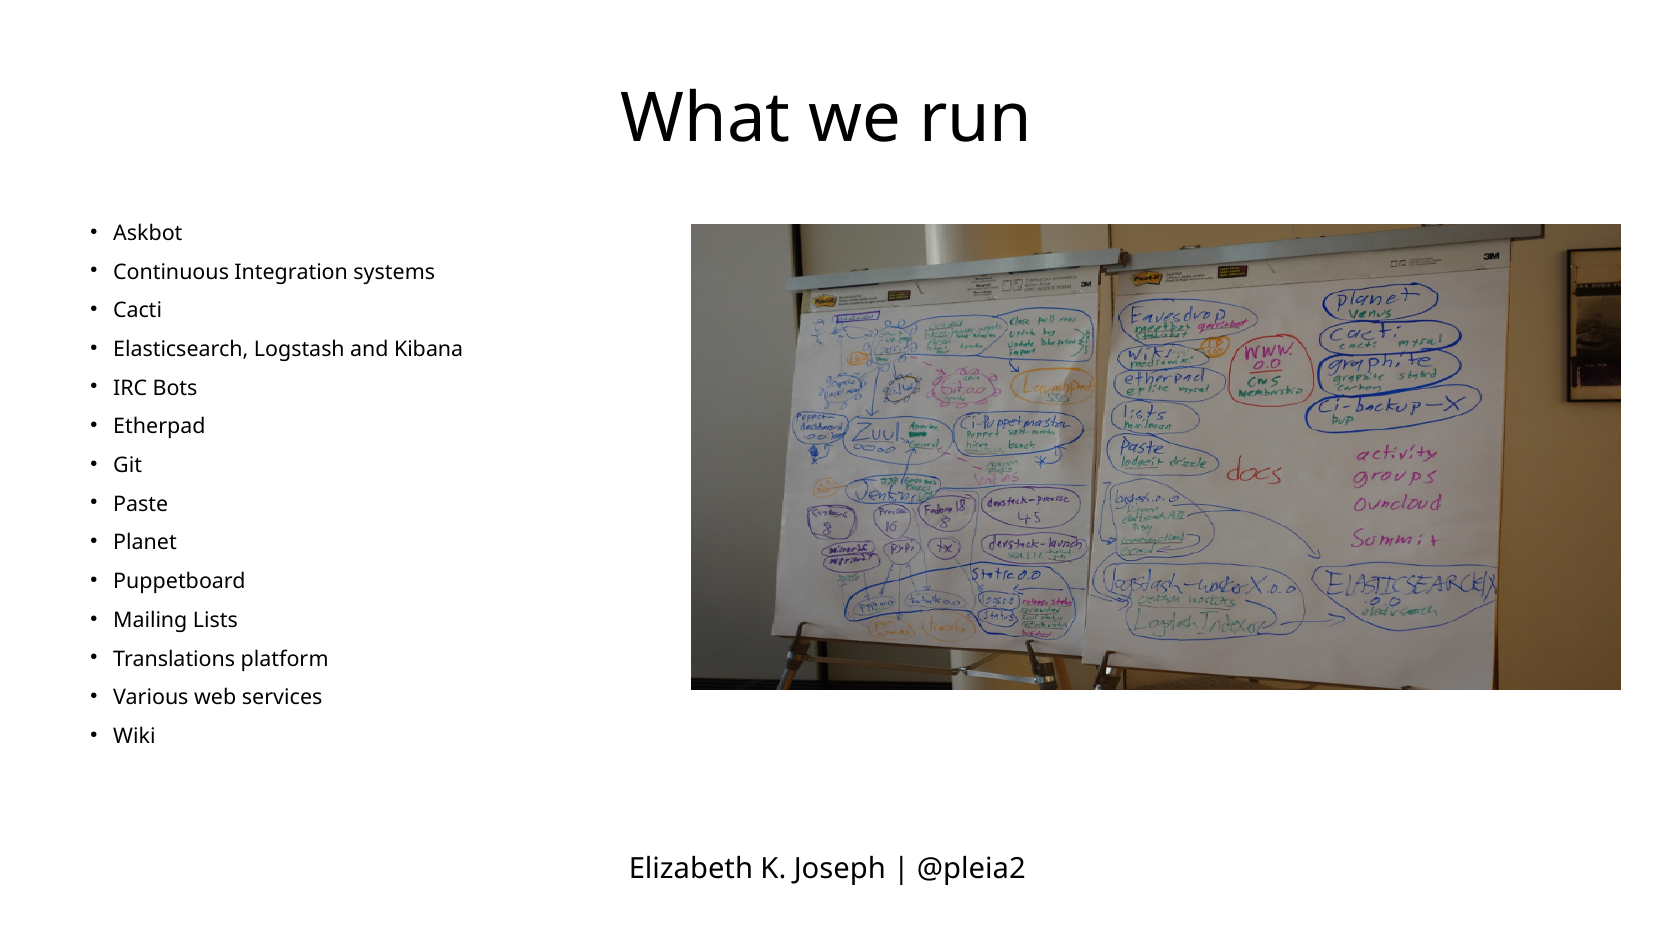

# What we run
Askbot
Continuous Integration systems
Cacti
Elasticsearch, Logstash and Kibana
IRC Bots
Etherpad
Git
Paste
Planet
Puppetboard
Mailing Lists
Translations platform
Various web services
Wiki
Elizabeth K. Joseph | @pleia2